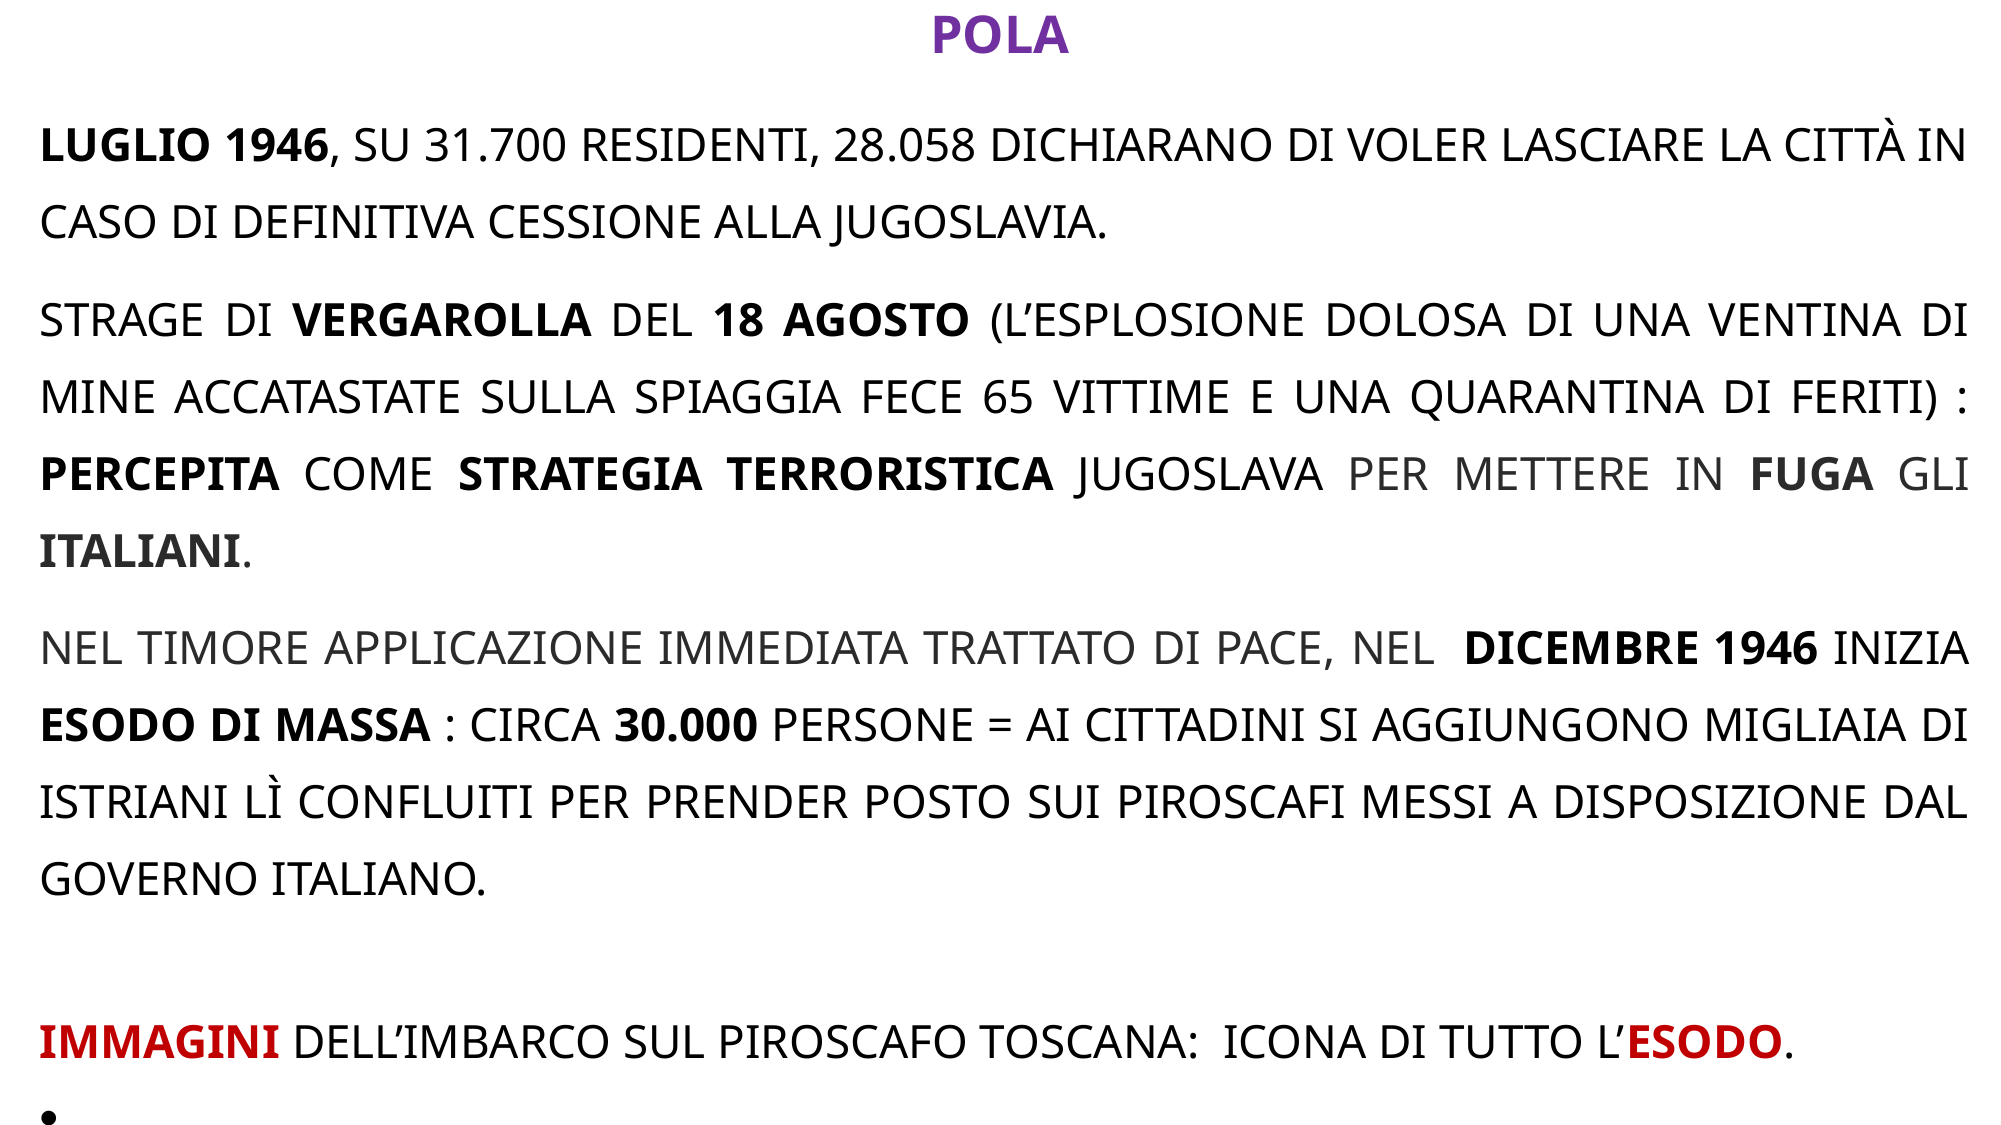

# POLA
LUGLIO 1946, SU 31.700 RESIDENTI, 28.058 DICHIARANO DI VOLER LASCIARE LA CITTÀ IN CASO DI DEFINITIVA CESSIONE ALLA JUGOSLAVIA.
STRAGE DI VERGAROLLA DEL 18 AGOSTO (L’ESPLOSIONE DOLOSA DI UNA VENTINA DI MINE ACCATASTATE SULLA SPIAGGIA FECE 65 VITTIME E UNA QUARANTINA DI FERITI) : PERCEPITA COME STRATEGIA TERRORISTICA JUGOSLAVA PER METTERE IN FUGA GLI ITALIANI.
NEL TIMORE APPLICAZIONE IMMEDIATA TRATTATO DI PACE, NEL DICEMBRE 1946 INIZIA ESODO DI MASSA : CIRCA 30.000 PERSONE = AI CITTADINI SI AGGIUNGONO MIGLIAIA DI ISTRIANI LÌ CONFLUITI PER PRENDER POSTO SUI PIROSCAFI MESSI A DISPOSIZIONE DAL GOVERNO ITALIANO.
IMMAGINI DELL’IMBARCO SUL PIROSCAFO TOSCANA: ICONA DI TUTTO L’ESODO.